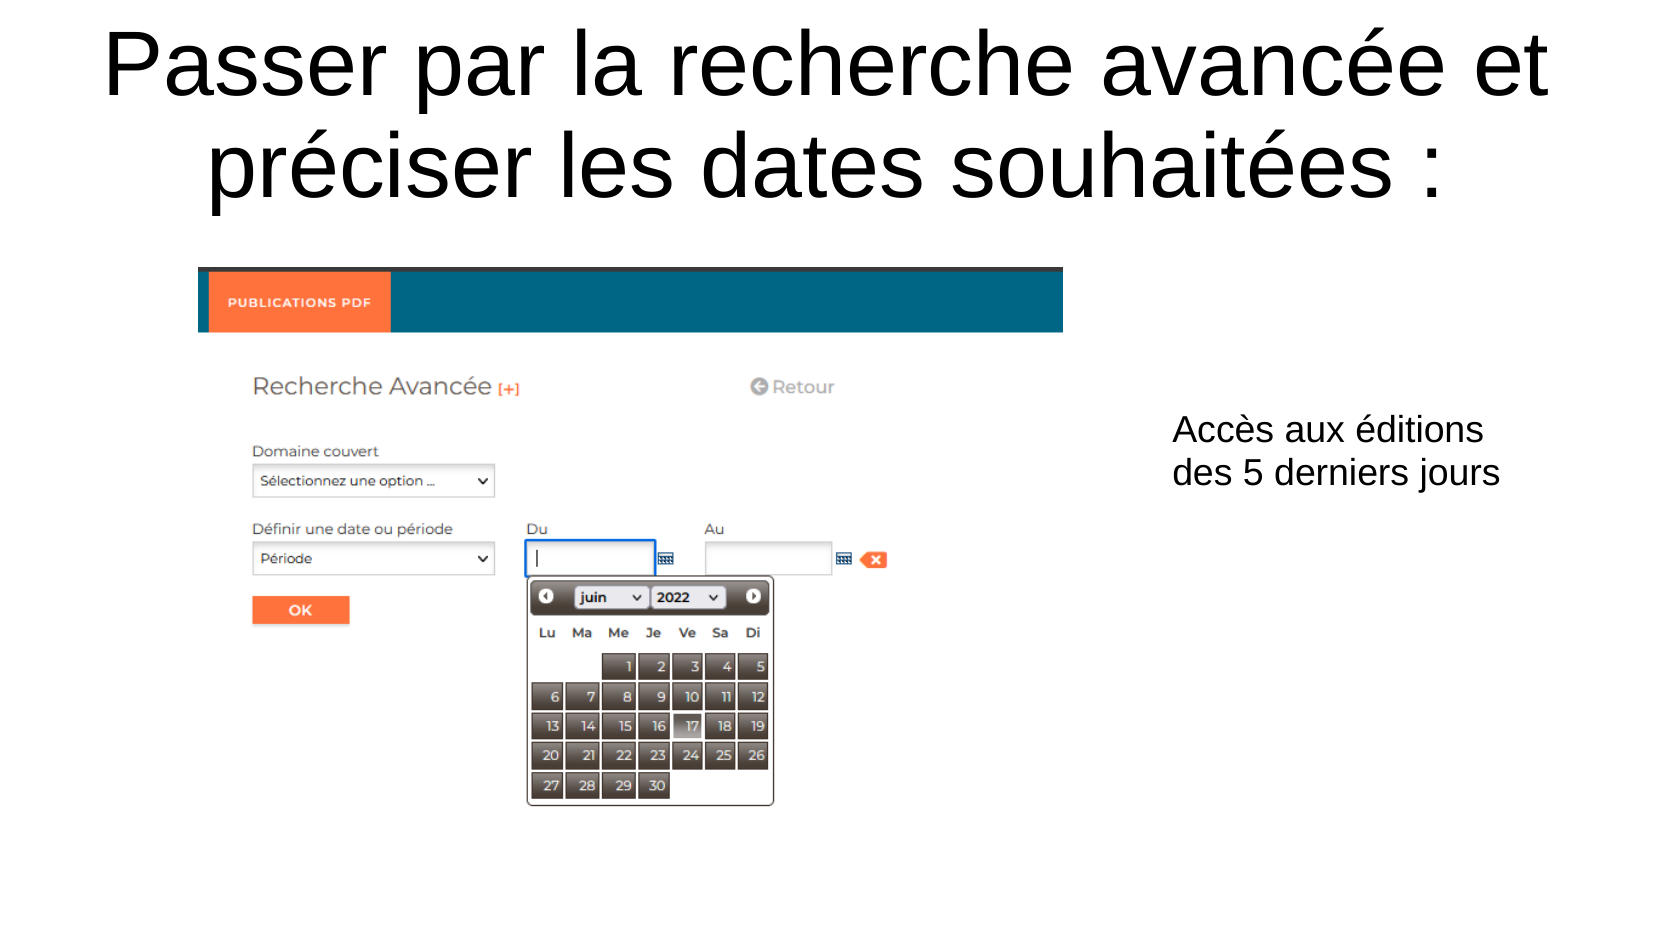

# Passer par la recherche avancée et préciser les dates souhaitées :
Accès aux éditions des 5 derniers jours